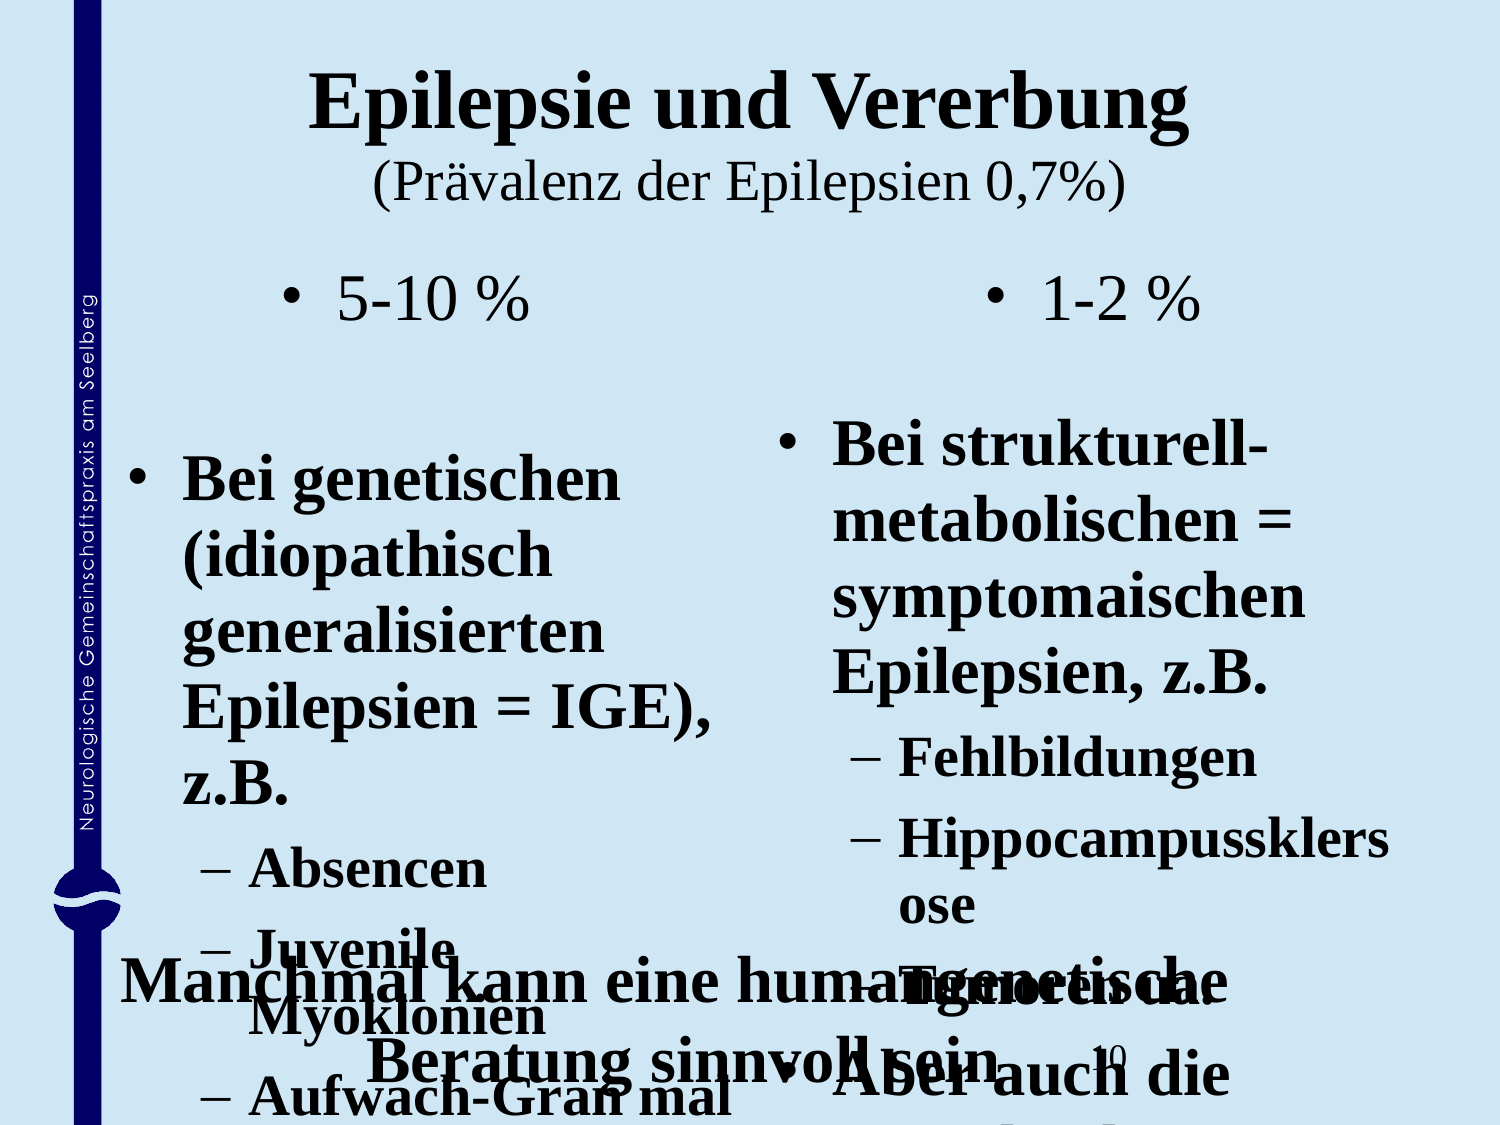

# Epilepsie und Vererbung (Prävalenz der Epilepsien 0,7%)
5-10 %
1-2 %
Bei strukturell-metabolischen = symptomaischen Epilepsien, z.B.
Fehlbildungen
Hippocampussklersose
Tumoren ua.
Aber auch die Ursache der Epilepsie kann vererbt werden
Bei genetischen (idiopathisch generalisierten Epilepsien = IGE), z.B.
Absencen
Juvenile Myoklonien
Aufwach-Gran mal
Manchmal kann eine humangenetische
Beratung sinnvoll sein